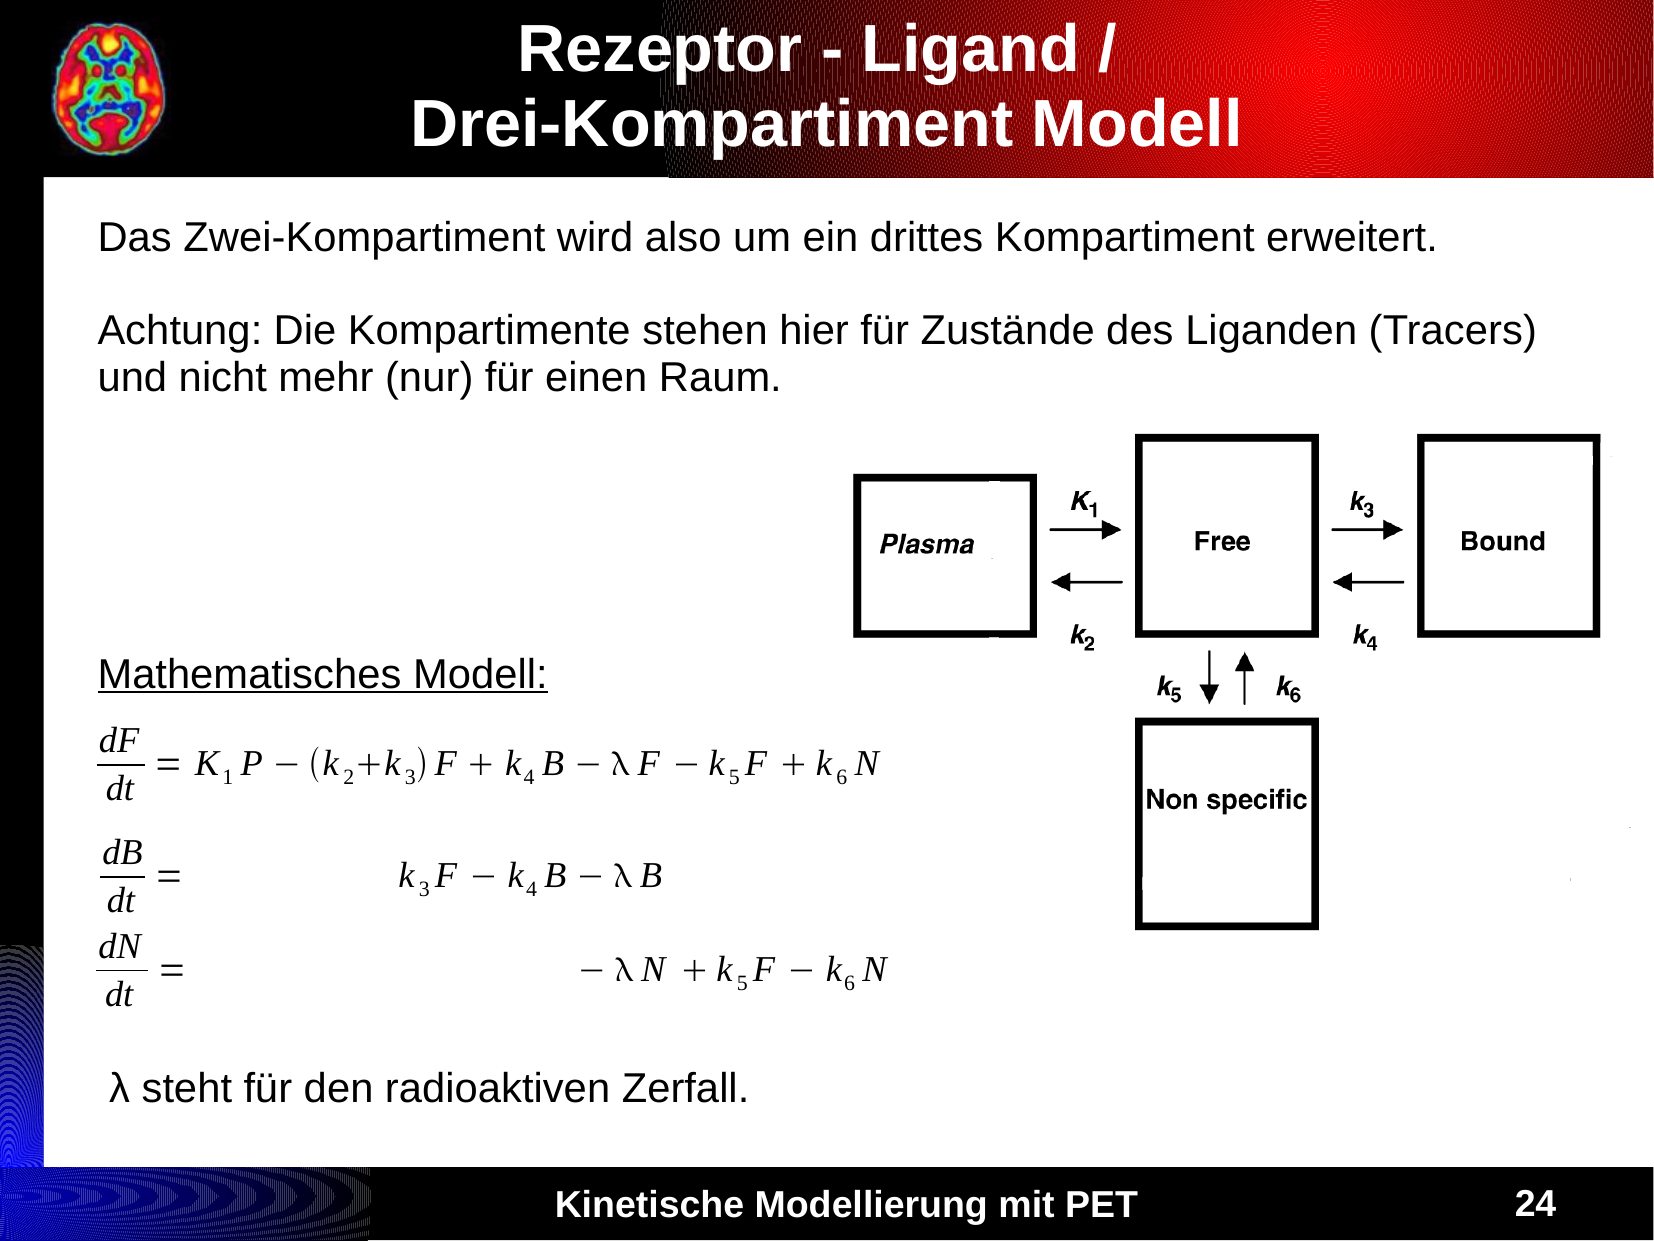

# Rezeptor - Ligand / Drei-Kompartiment Modell
Das Zwei-Kompartiment wird also um ein drittes Kompartiment erweitert.
Achtung: Die Kompartimente stehen hier für Zustände des Liganden (Tracers) und nicht mehr (nur) für einen Raum.
Mathematisches Modell:
λ steht für den radioaktiven Zerfall.
Kinetische Modellierung mit PET